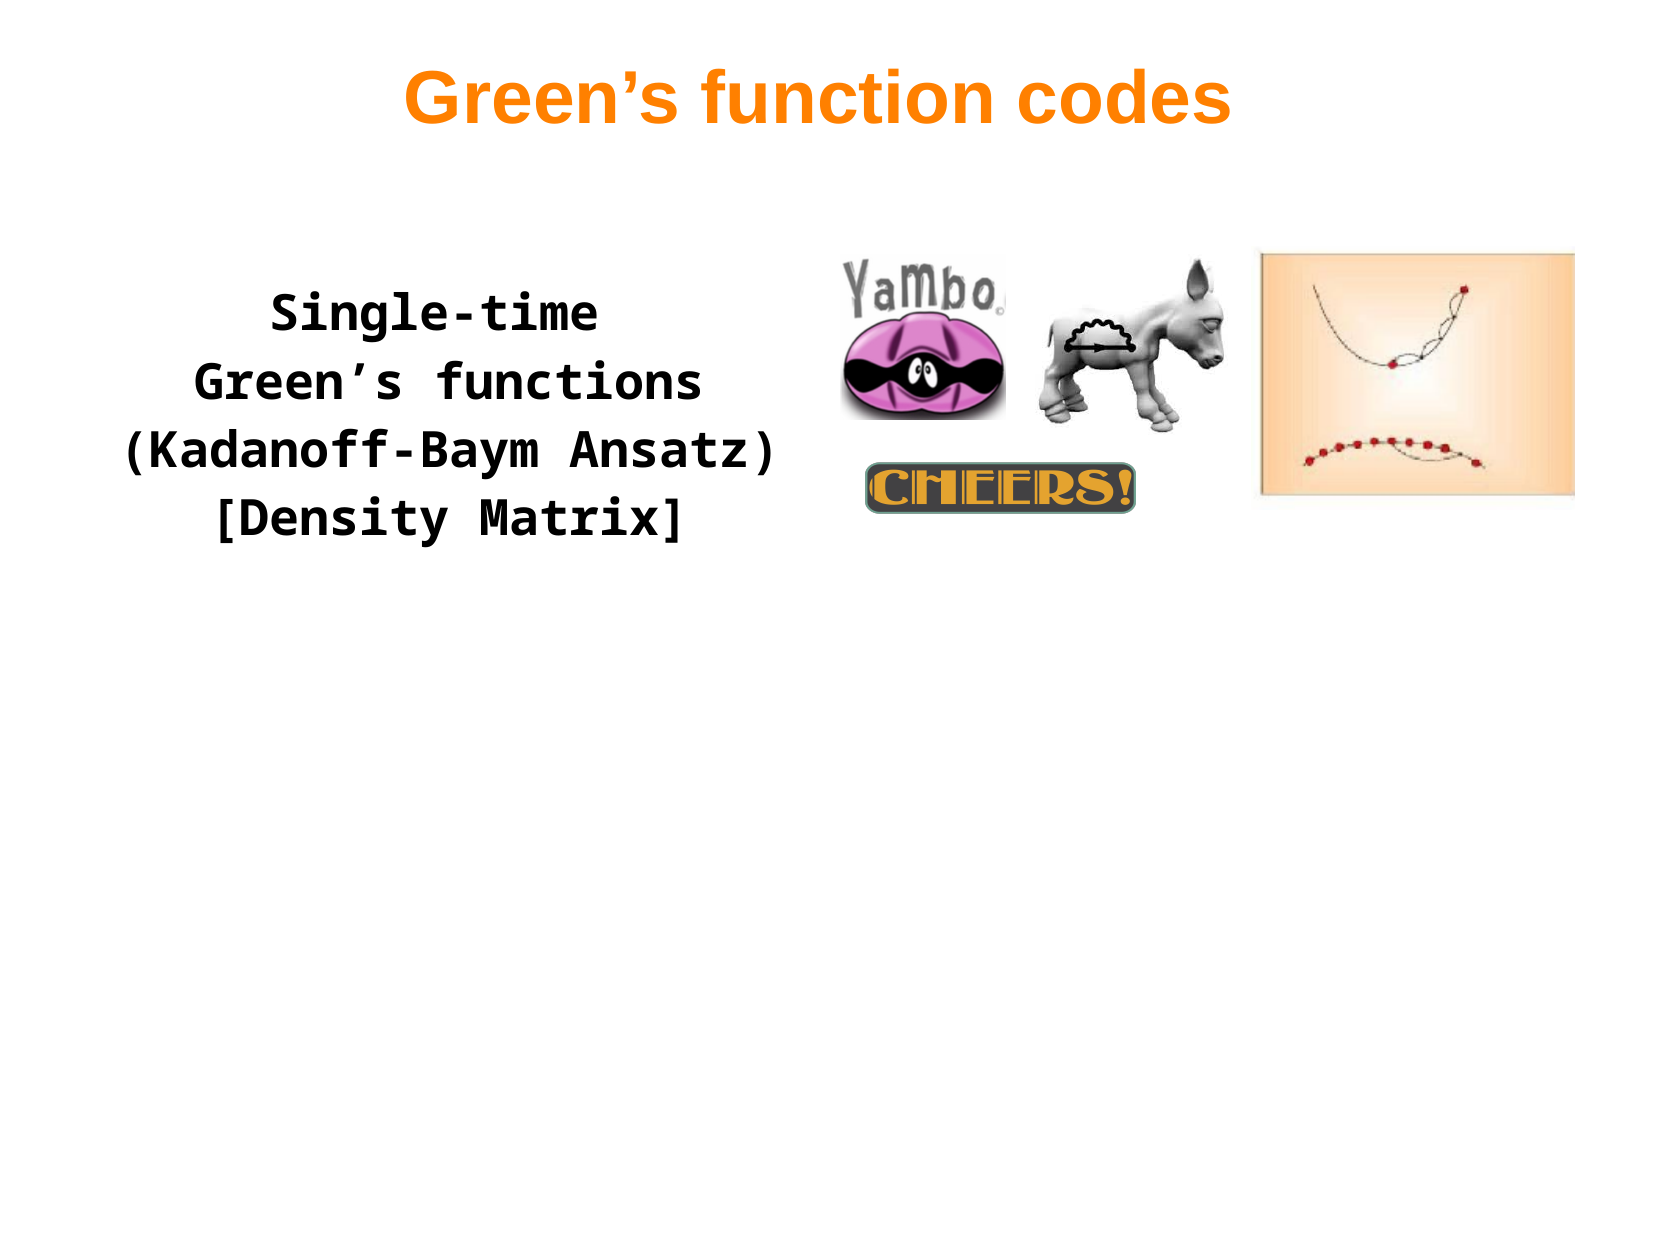

# Green’s function codes
Single-time
Green’s functions
(Kadanoff-Baym Ansatz)
[Density Matrix]